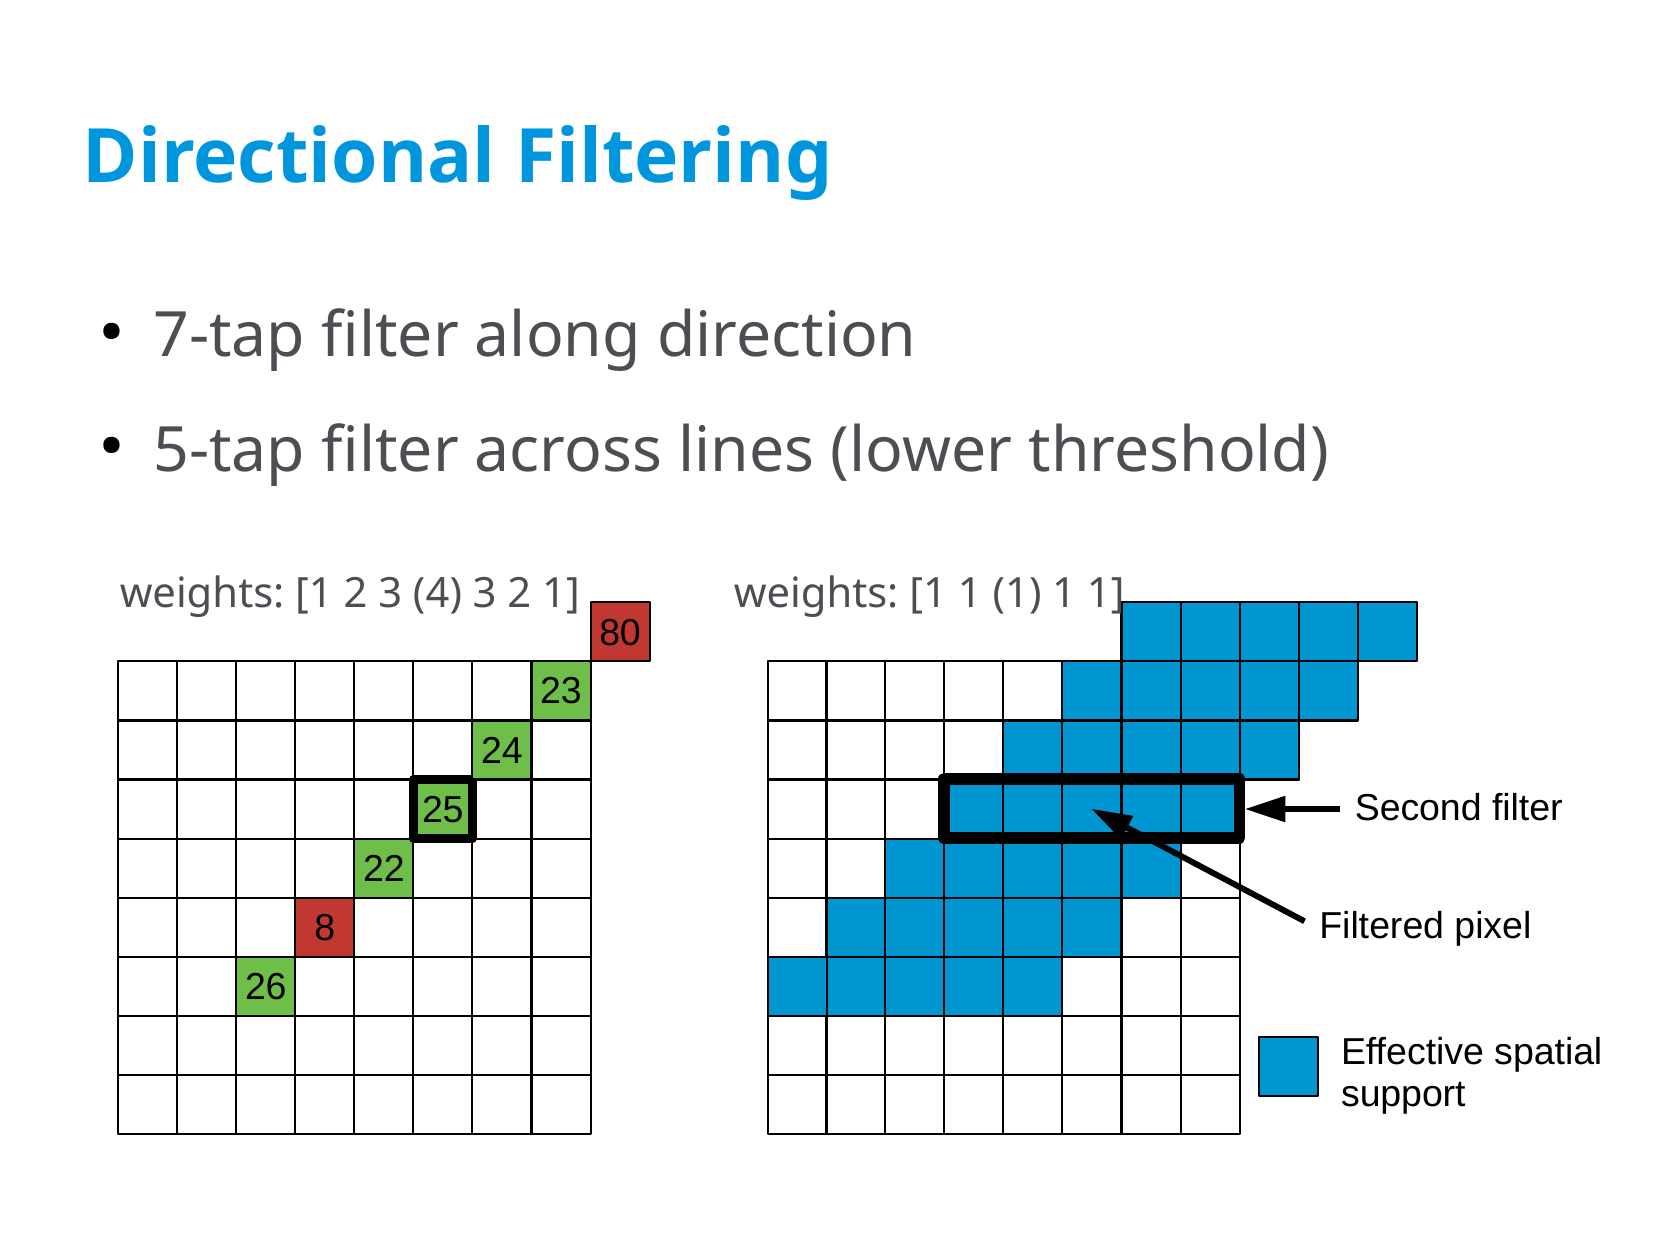

# Directional Filtering
7-tap filter along direction
5-tap filter across lines (lower threshold)
weights: [1 2 3 (4) 3 2 1]
weights: [1 1 (1) 1 1]
80
23
24
25
Second filter
22
8
Filtered pixel
26
Effective spatial
support